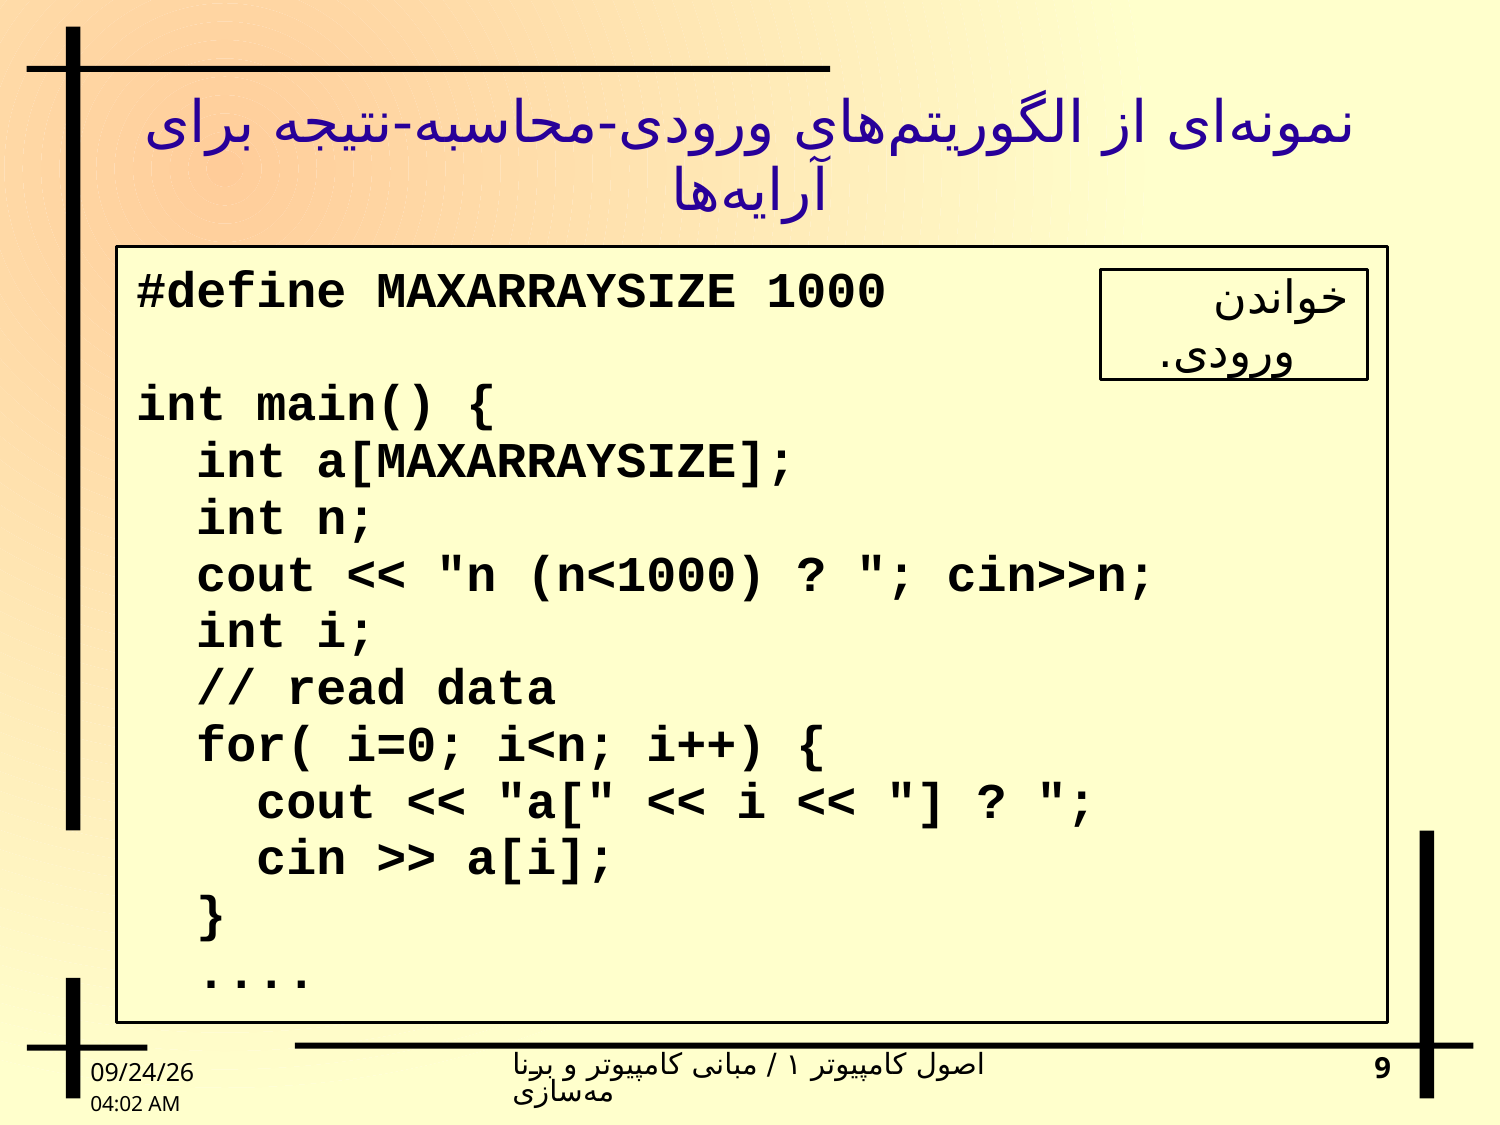

نمونه‌ای از الگوریتم‌های ورودی-محاسبه-نتیجه برای آرایه‌ها
# #define MAXARRAYSIZE 1000
int main() {
 int a[MAXARRAYSIZE];
 int n;
 cout << "n (n<1000) ? "; cin>>n;
 int i;
 // read data
 for( i=0; i<n; i++) {
 cout << "a[" << i << "] ? ";
 cin >> a[i];
 }
 ....
خواندن ورودی.
اصول کامپیوتر ۱ / مبانی کامپیوتر و برنامه‌سازی
9